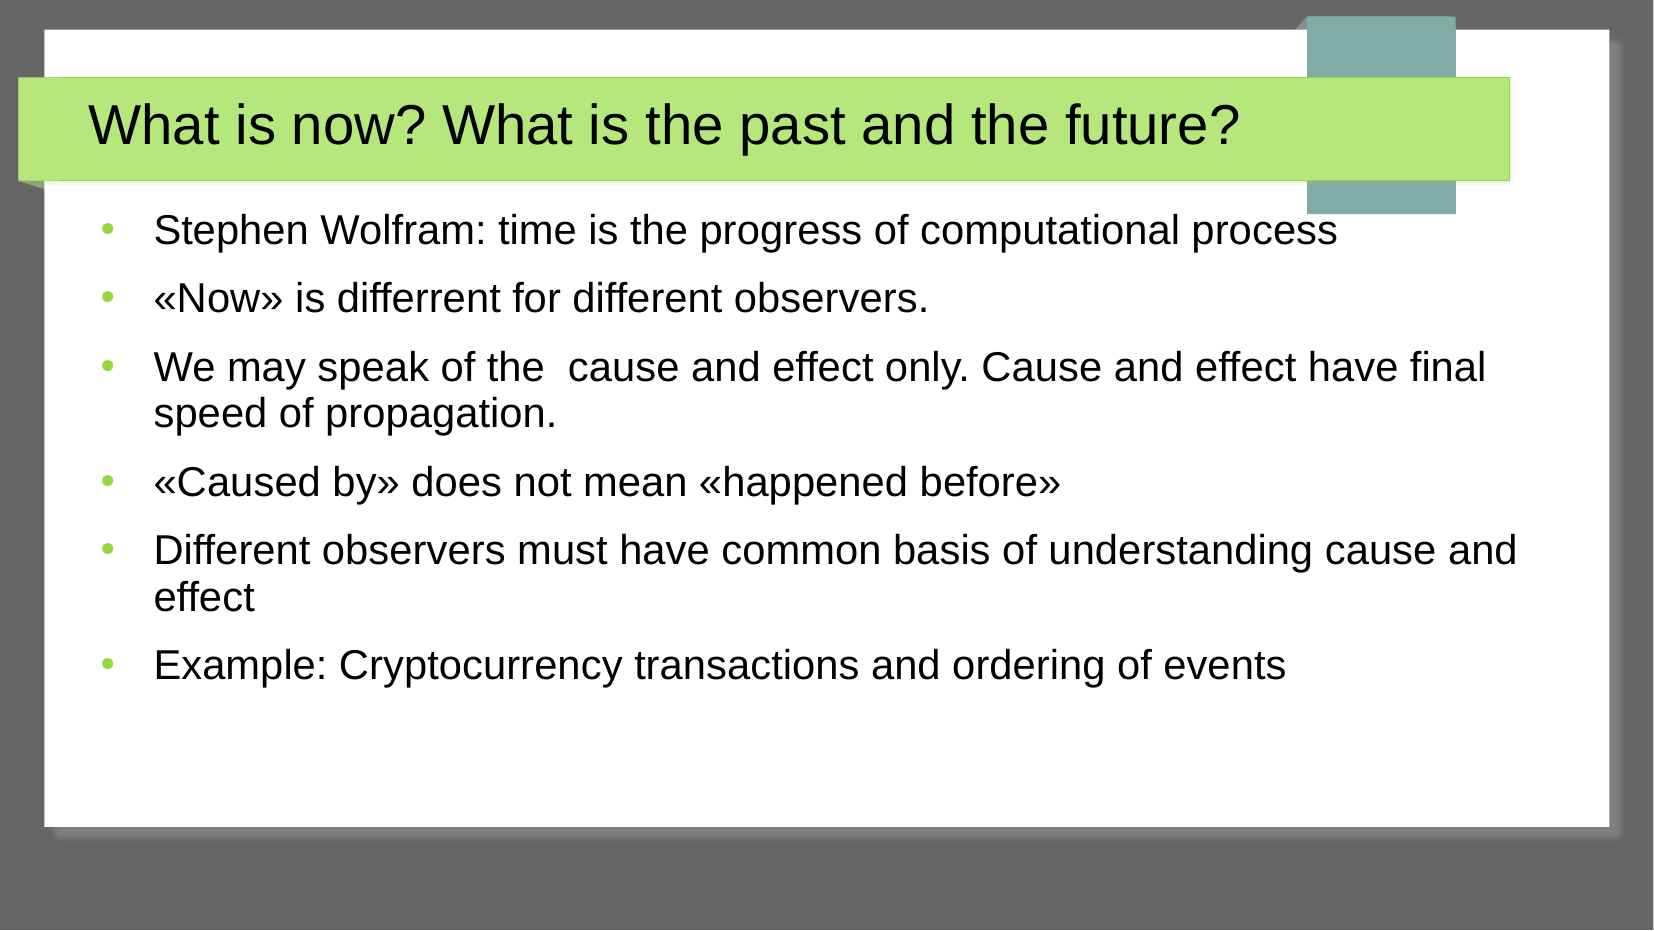

# What is now? What is the past and the future?
Stephen Wolfram: time is the progress of computational process
«Now» is differrent for different observers.
We may speak of the cause and effect only. Cause and effect have final speed of propagation.
«Caused by» does not mean «happened before»
Different observers must have common basis of understanding cause and effect
Example: Cryptocurrency transactions and ordering of events